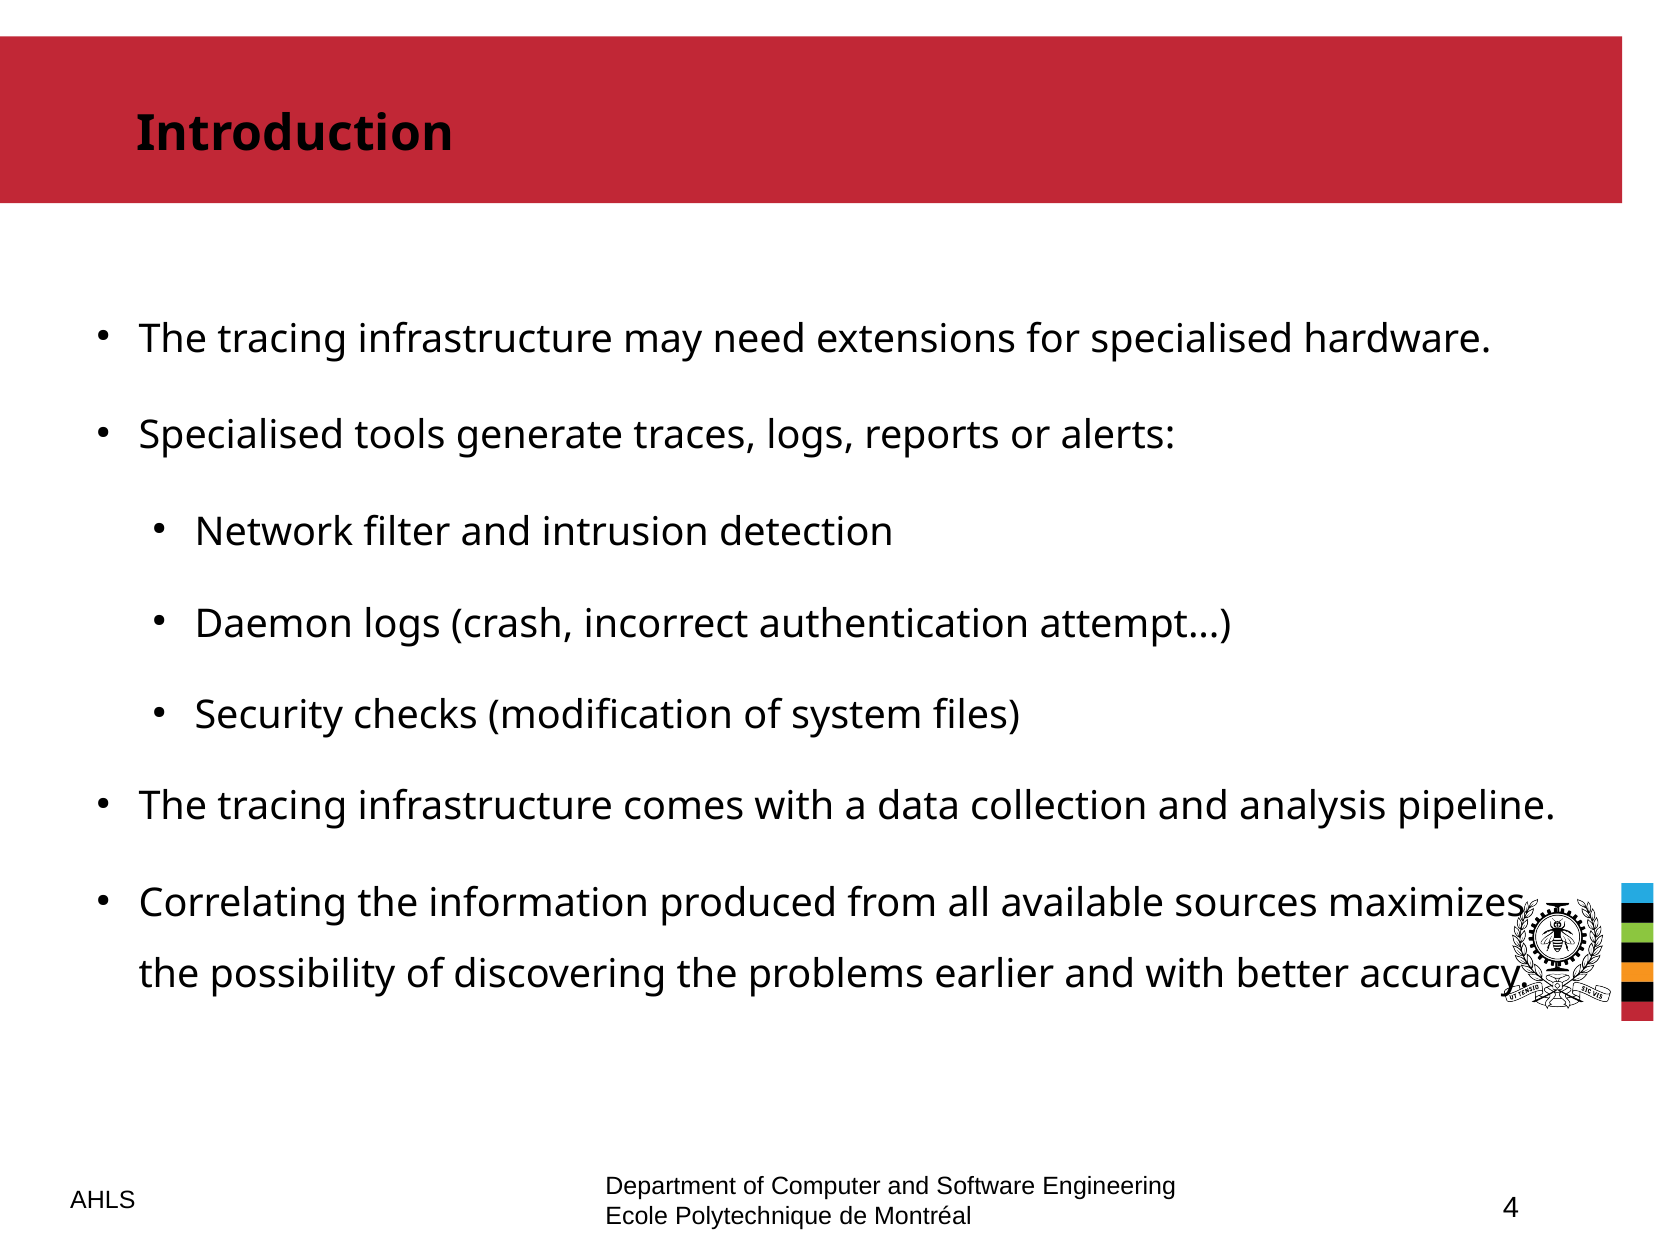

Introduction
# The tracing infrastructure may need extensions for specialised hardware.
Specialised tools generate traces, logs, reports or alerts:
Network filter and intrusion detection
Daemon logs (crash, incorrect authentication attempt...)
Security checks (modification of system files)
The tracing infrastructure comes with a data collection and analysis pipeline.
Correlating the information produced from all available sources maximizes the possibility of discovering the problems earlier and with better accuracy.